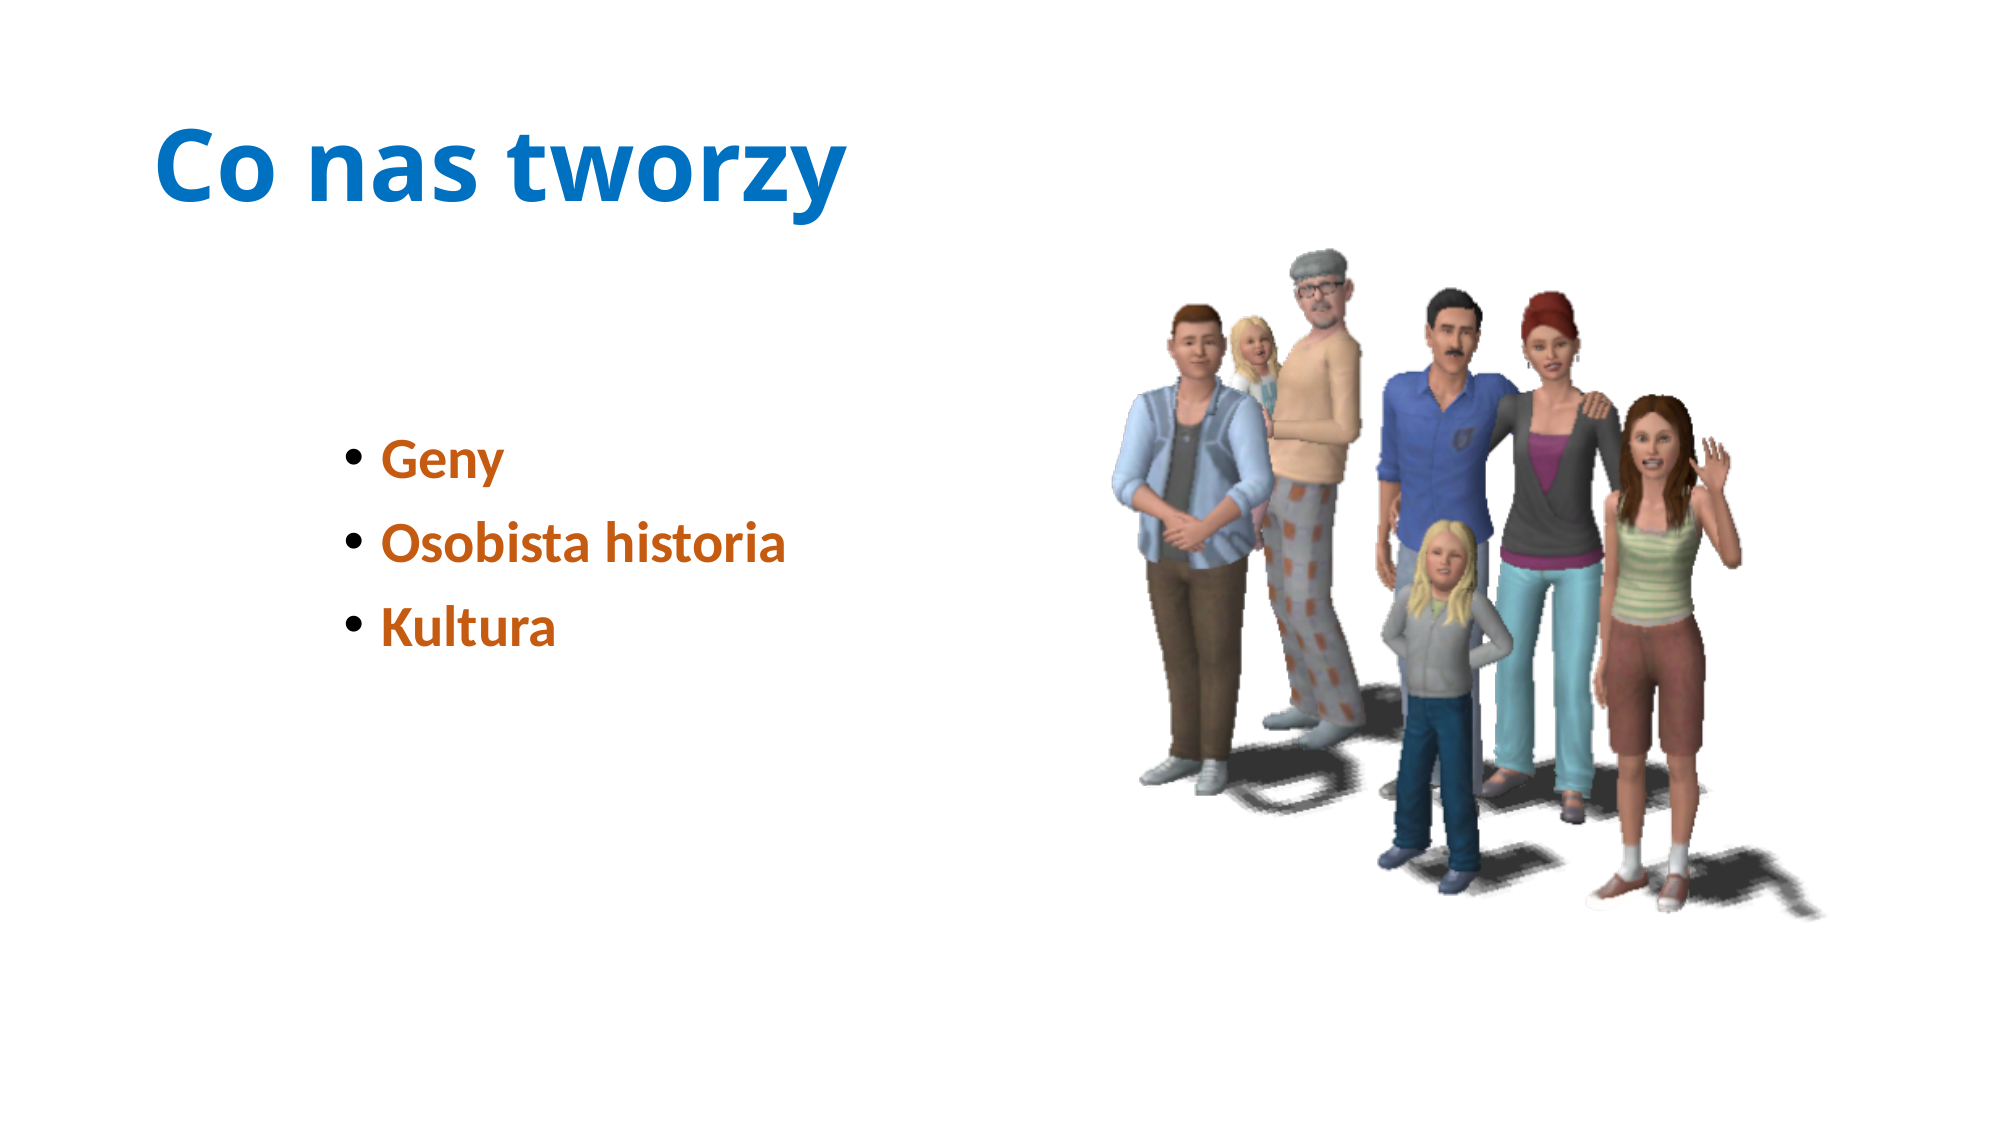

# Co nas tworzy
Geny
Osobista historia
Kultura